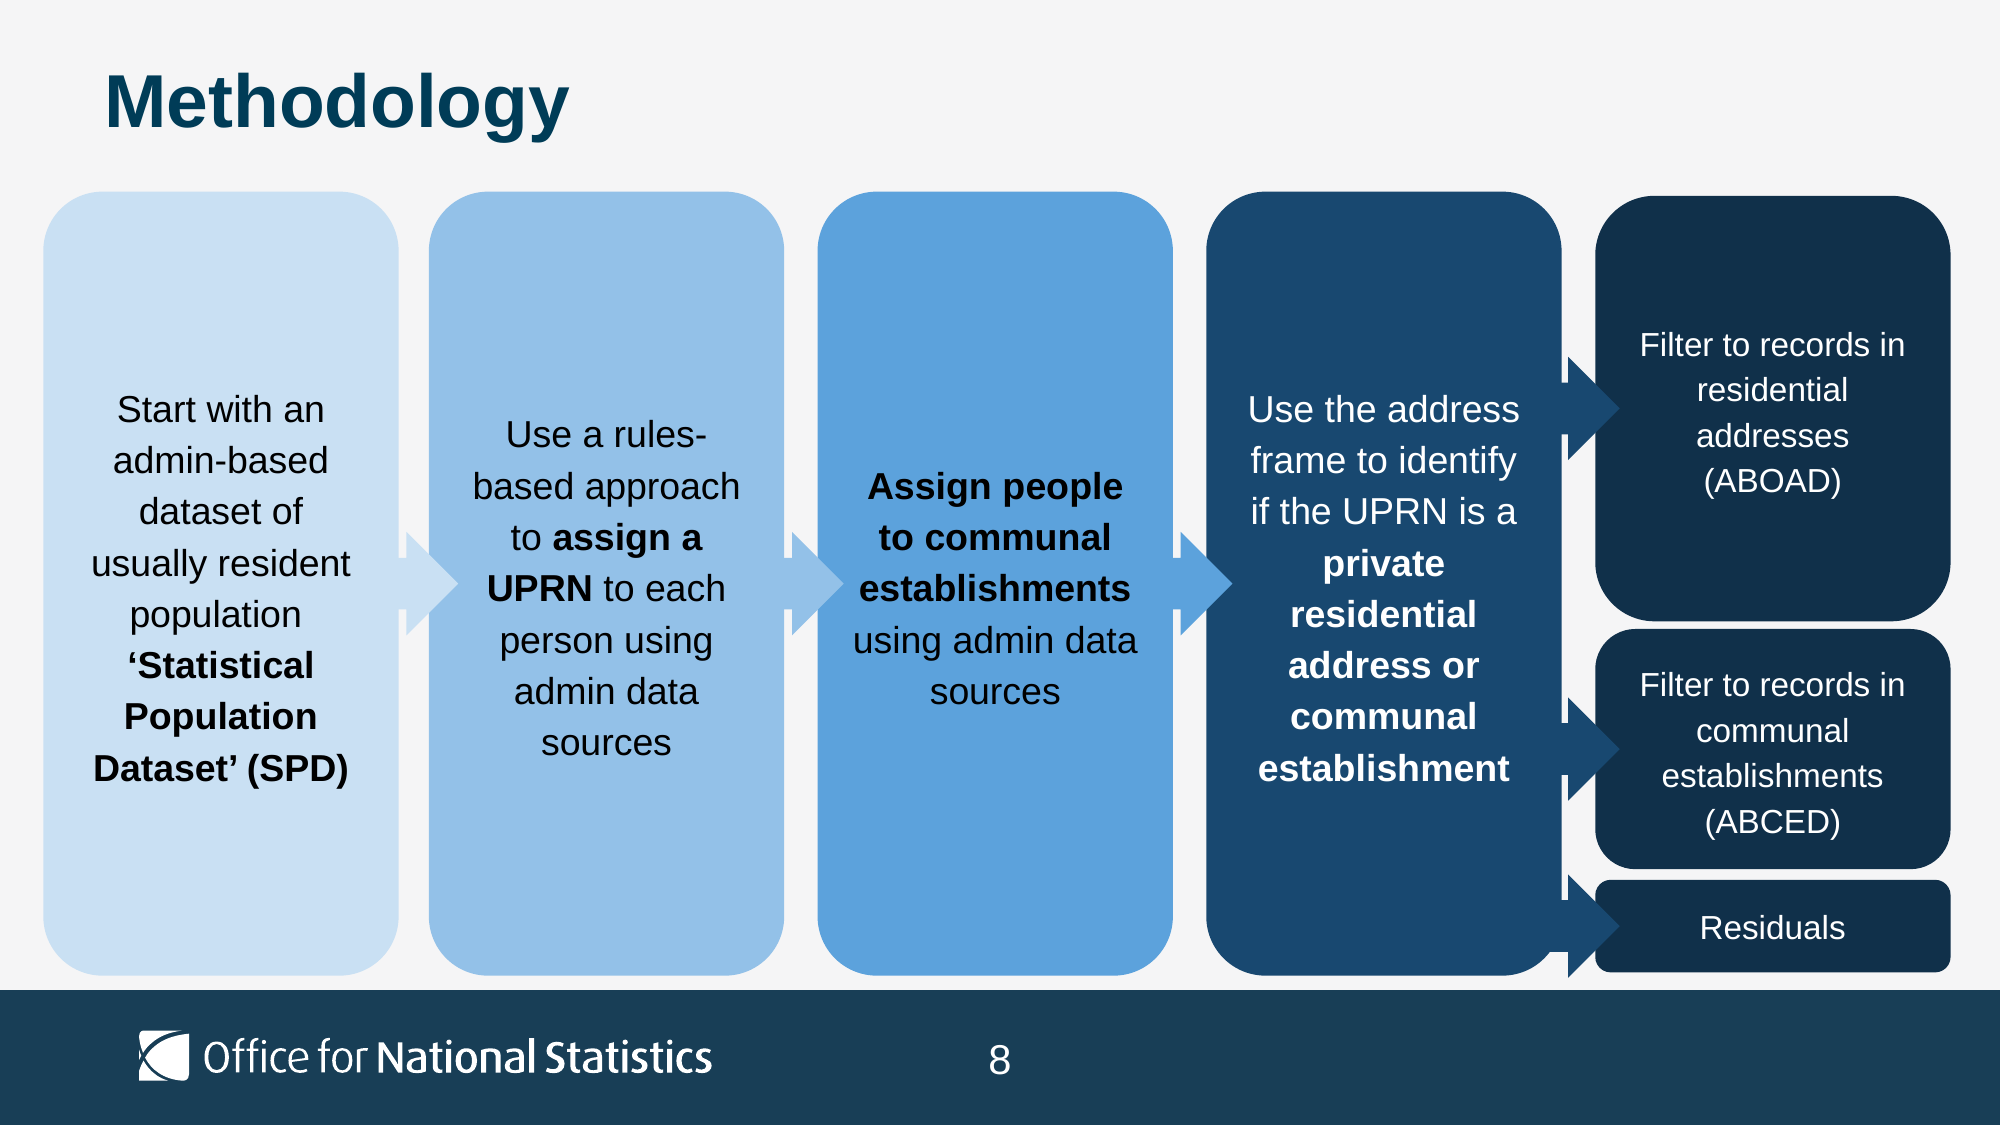

# Methodology
Start with an admin-based dataset of usually resident population
‘Statistical Population Dataset’ (SPD)
Use a rules-based approach to assign a UPRN to each person using admin data sources
Assign people to communal establishments using admin data sources
Use the address frame to identify if the UPRN is a private residential address or communal establishment
Filter to records in residential addresses (ABOAD)
Filter to records in communal establishments (ABCED)
Residuals